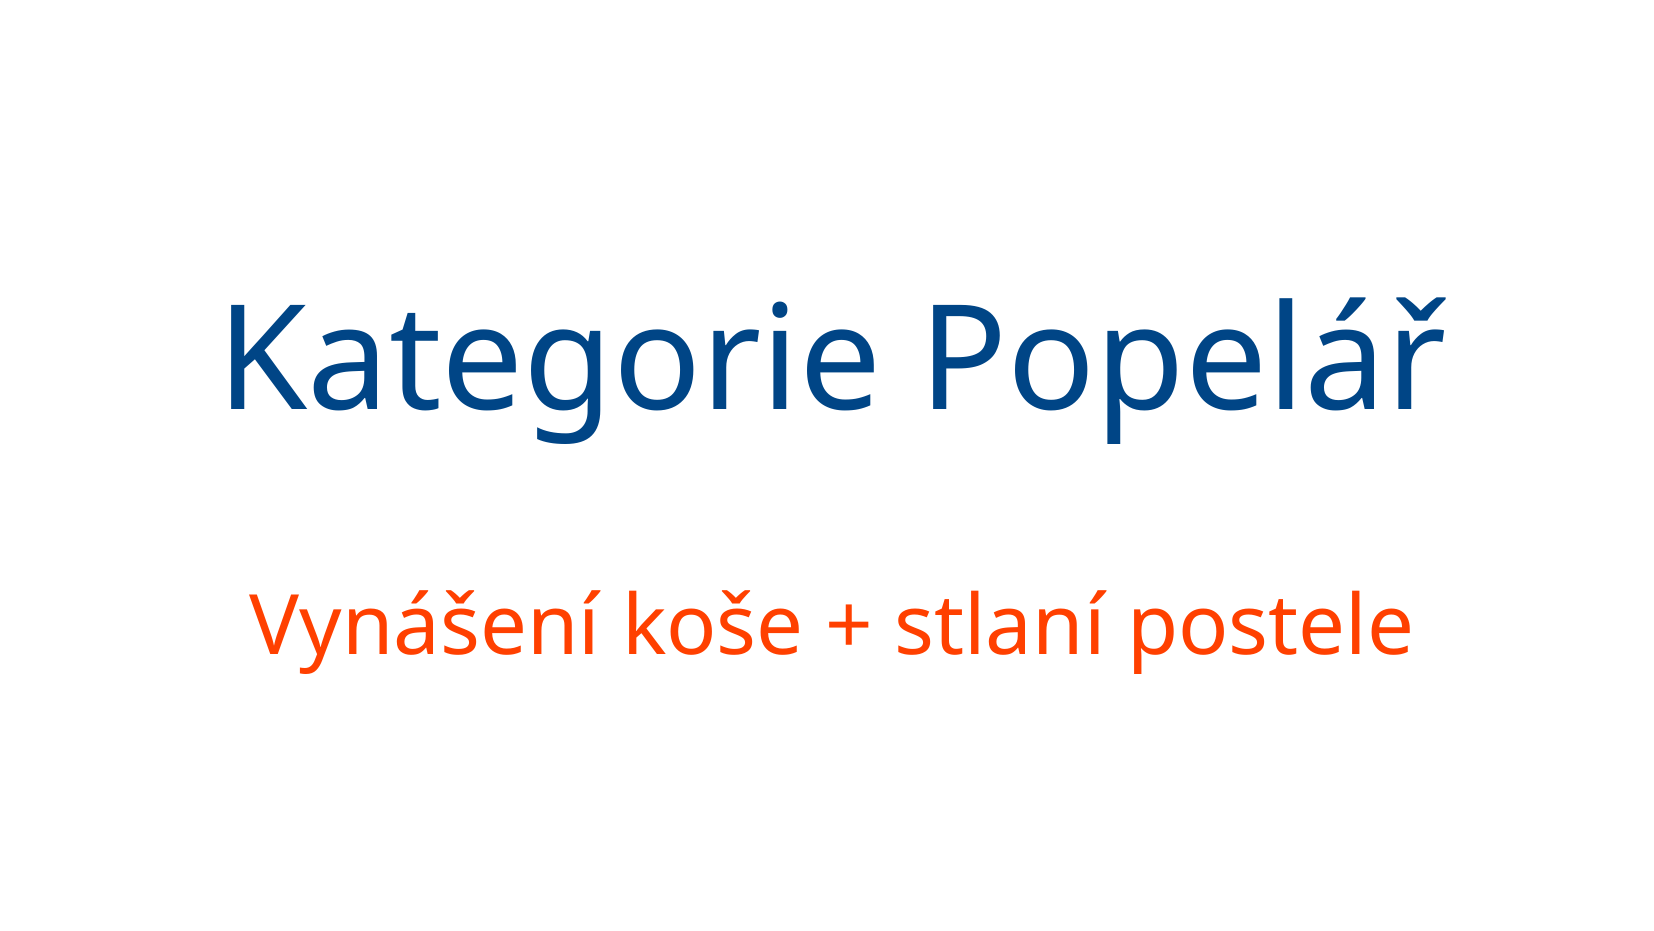

# Kategorie Popelář
Vynášení koše + stlaní postele